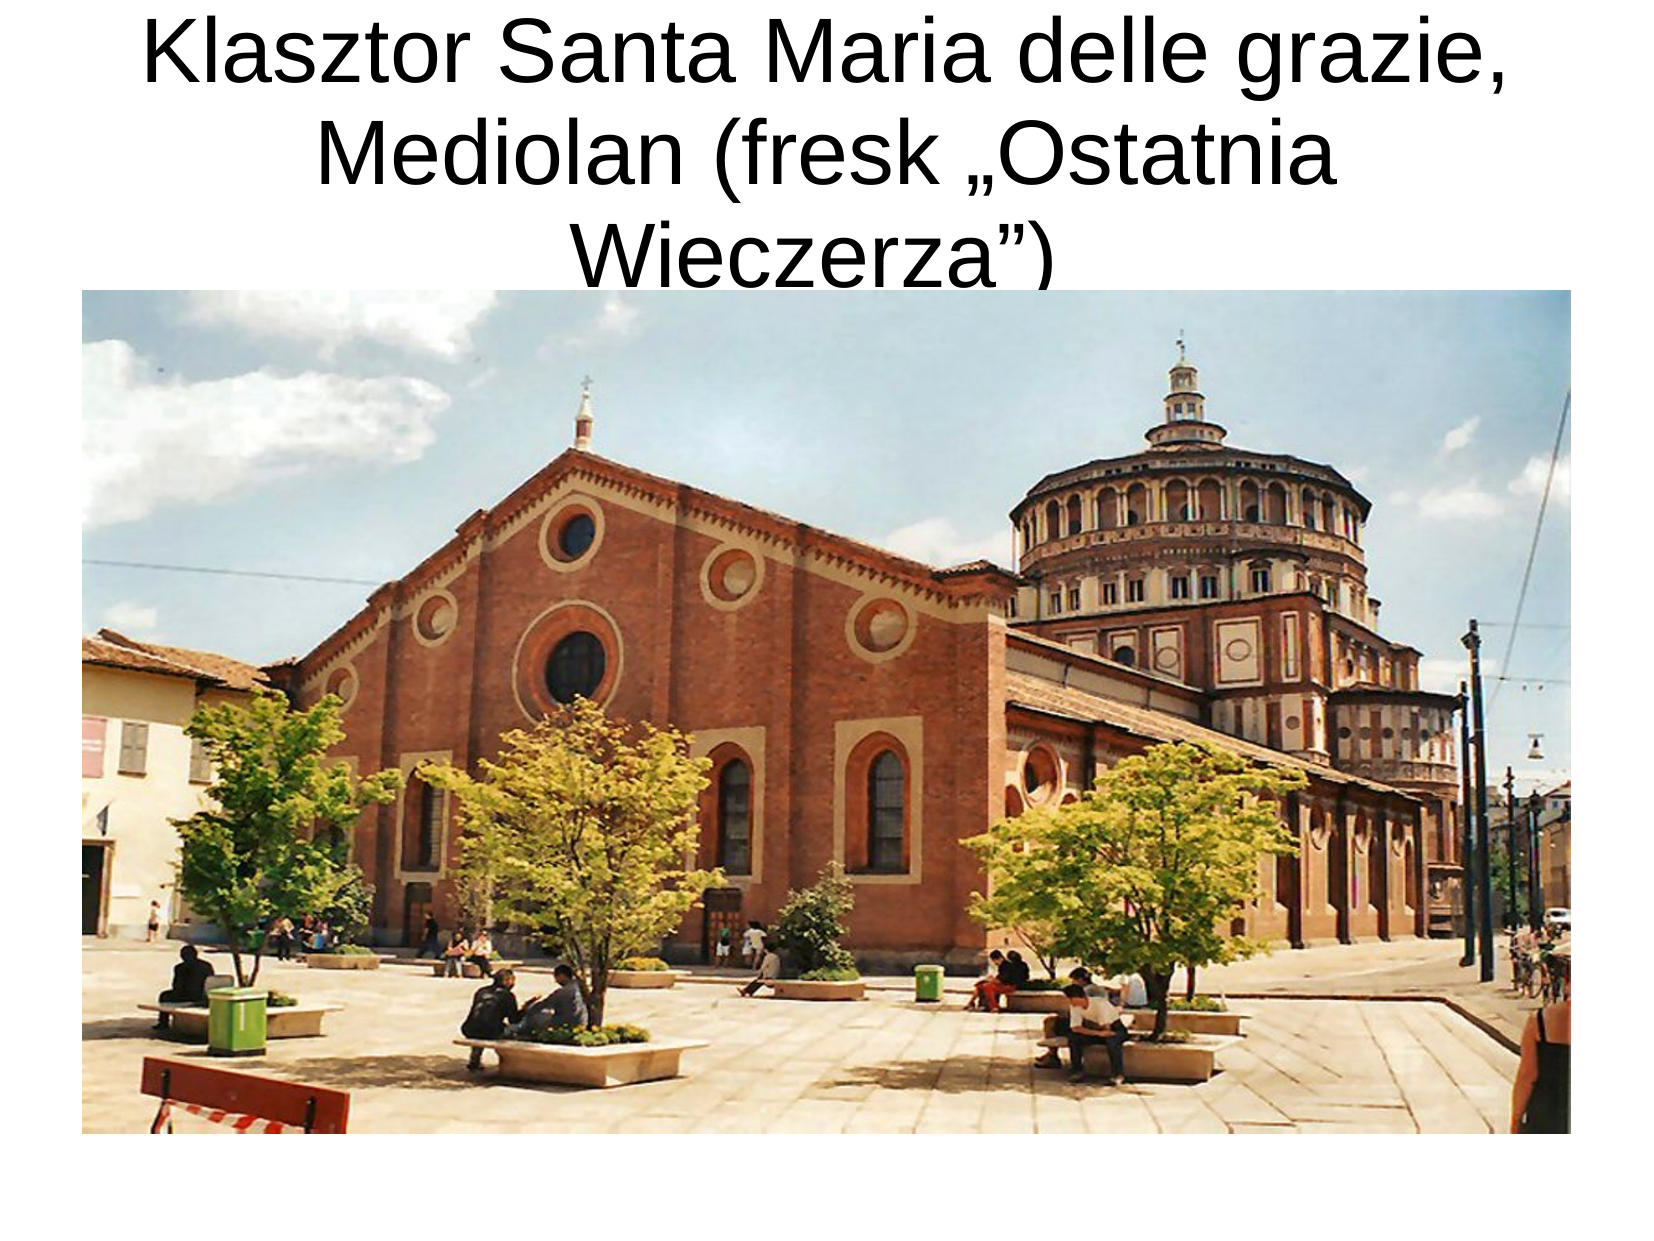

# Klasztor Santa Maria delle grazie, Mediolan (fresk „Ostatnia Wieczerza”)